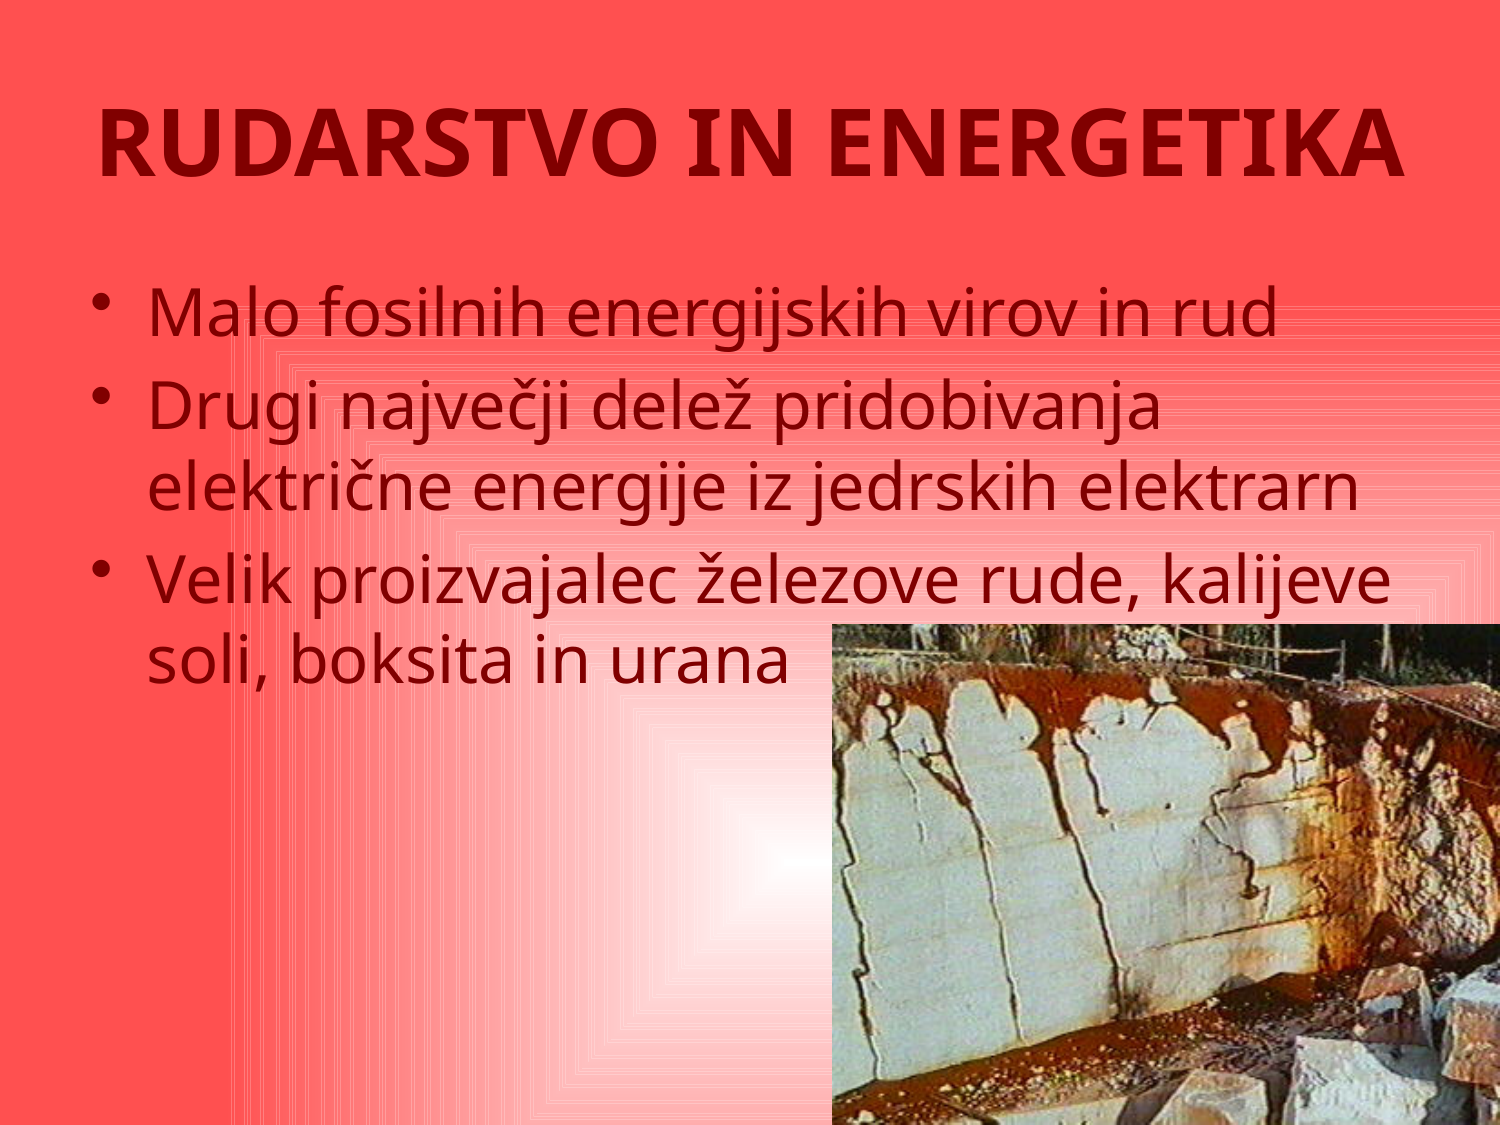

# RUDARSTVO IN ENERGETIKA
Malo fosilnih energijskih virov in rud
Drugi največji delež pridobivanja električne energije iz jedrskih elektrarn
Velik proizvajalec železove rude, kalijeve soli, boksita in urana